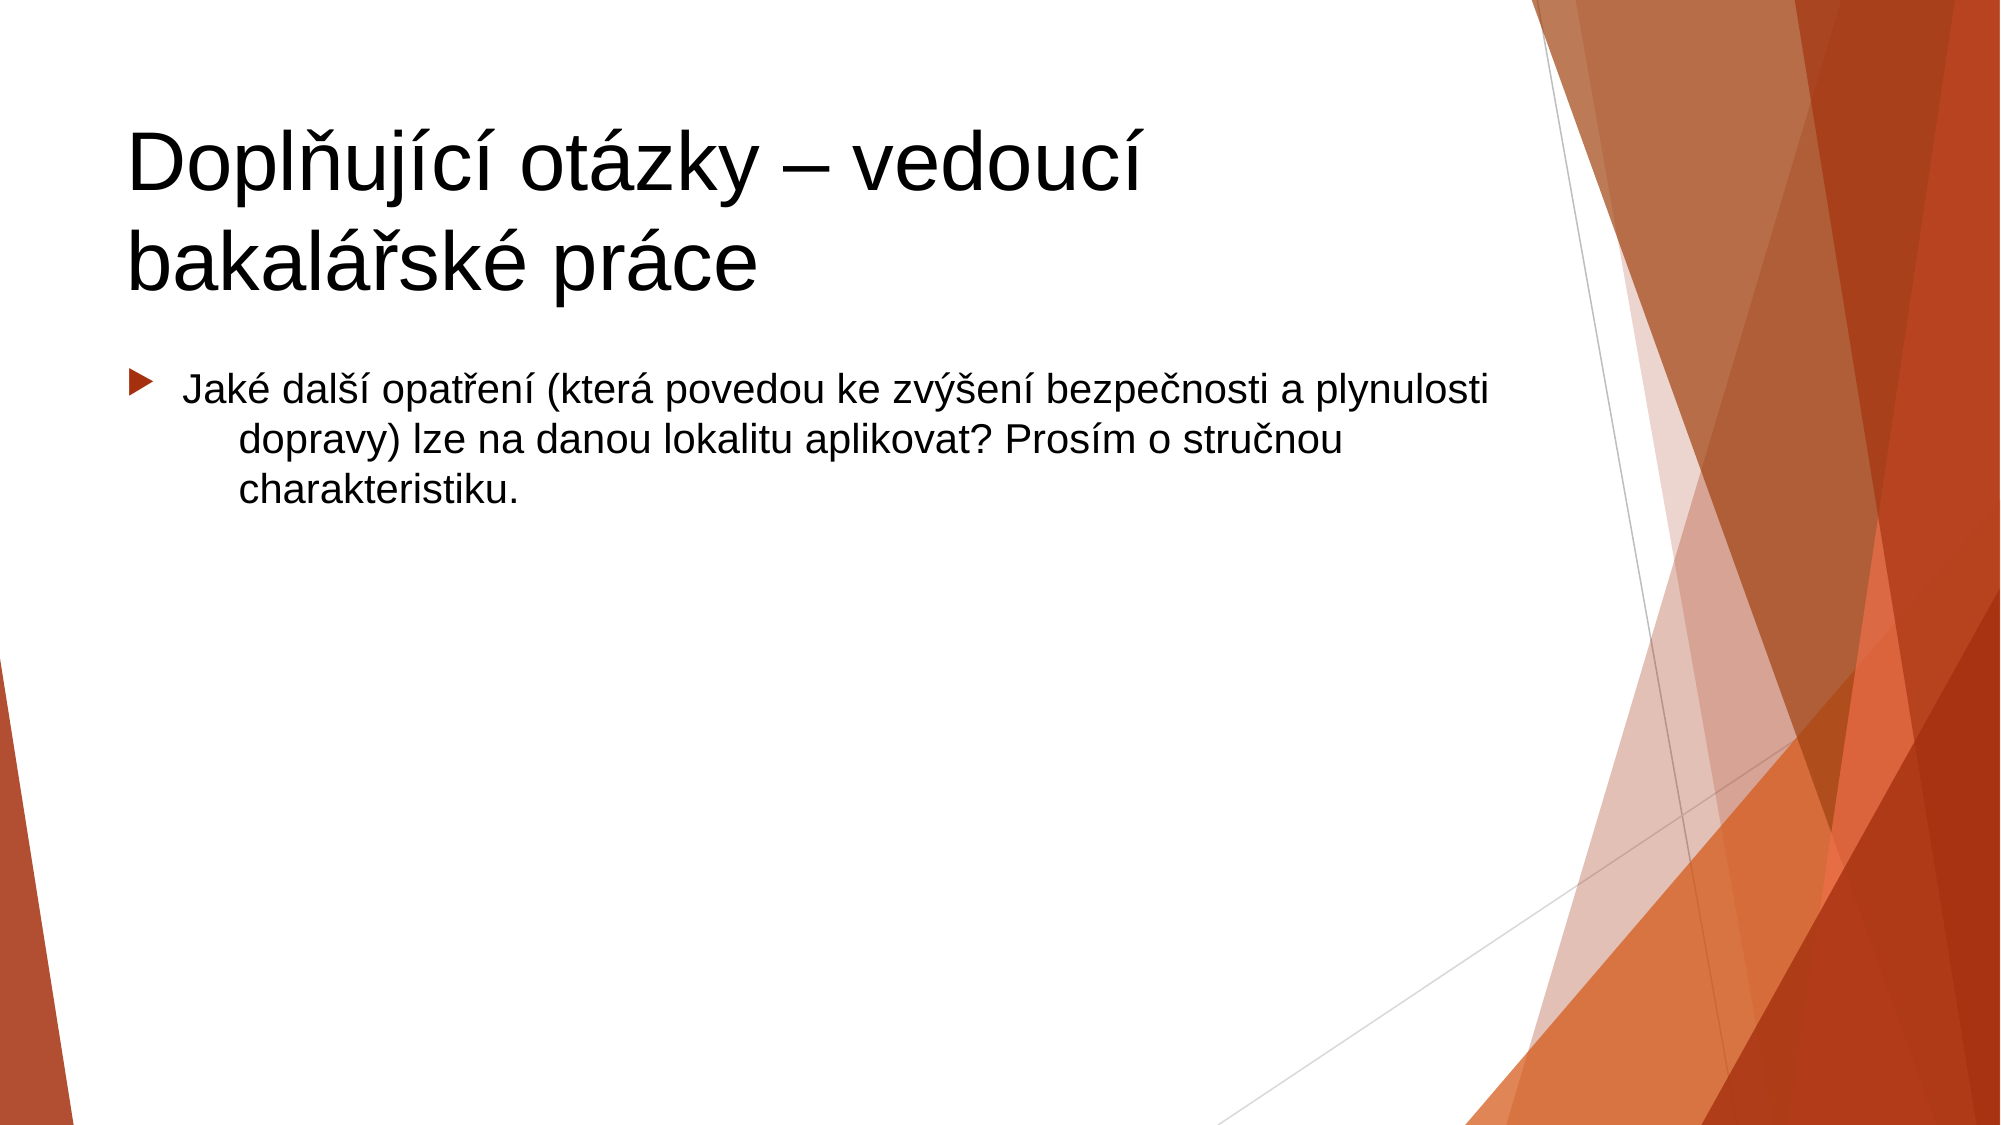

# Doplňující otázky – vedoucí bakalářské práce
Jaké další opatření (která povedou ke zvýšení bezpečnosti a plynulosti dopravy) lze na danou lokalitu aplikovat? Prosím o stručnou charakteristiku.